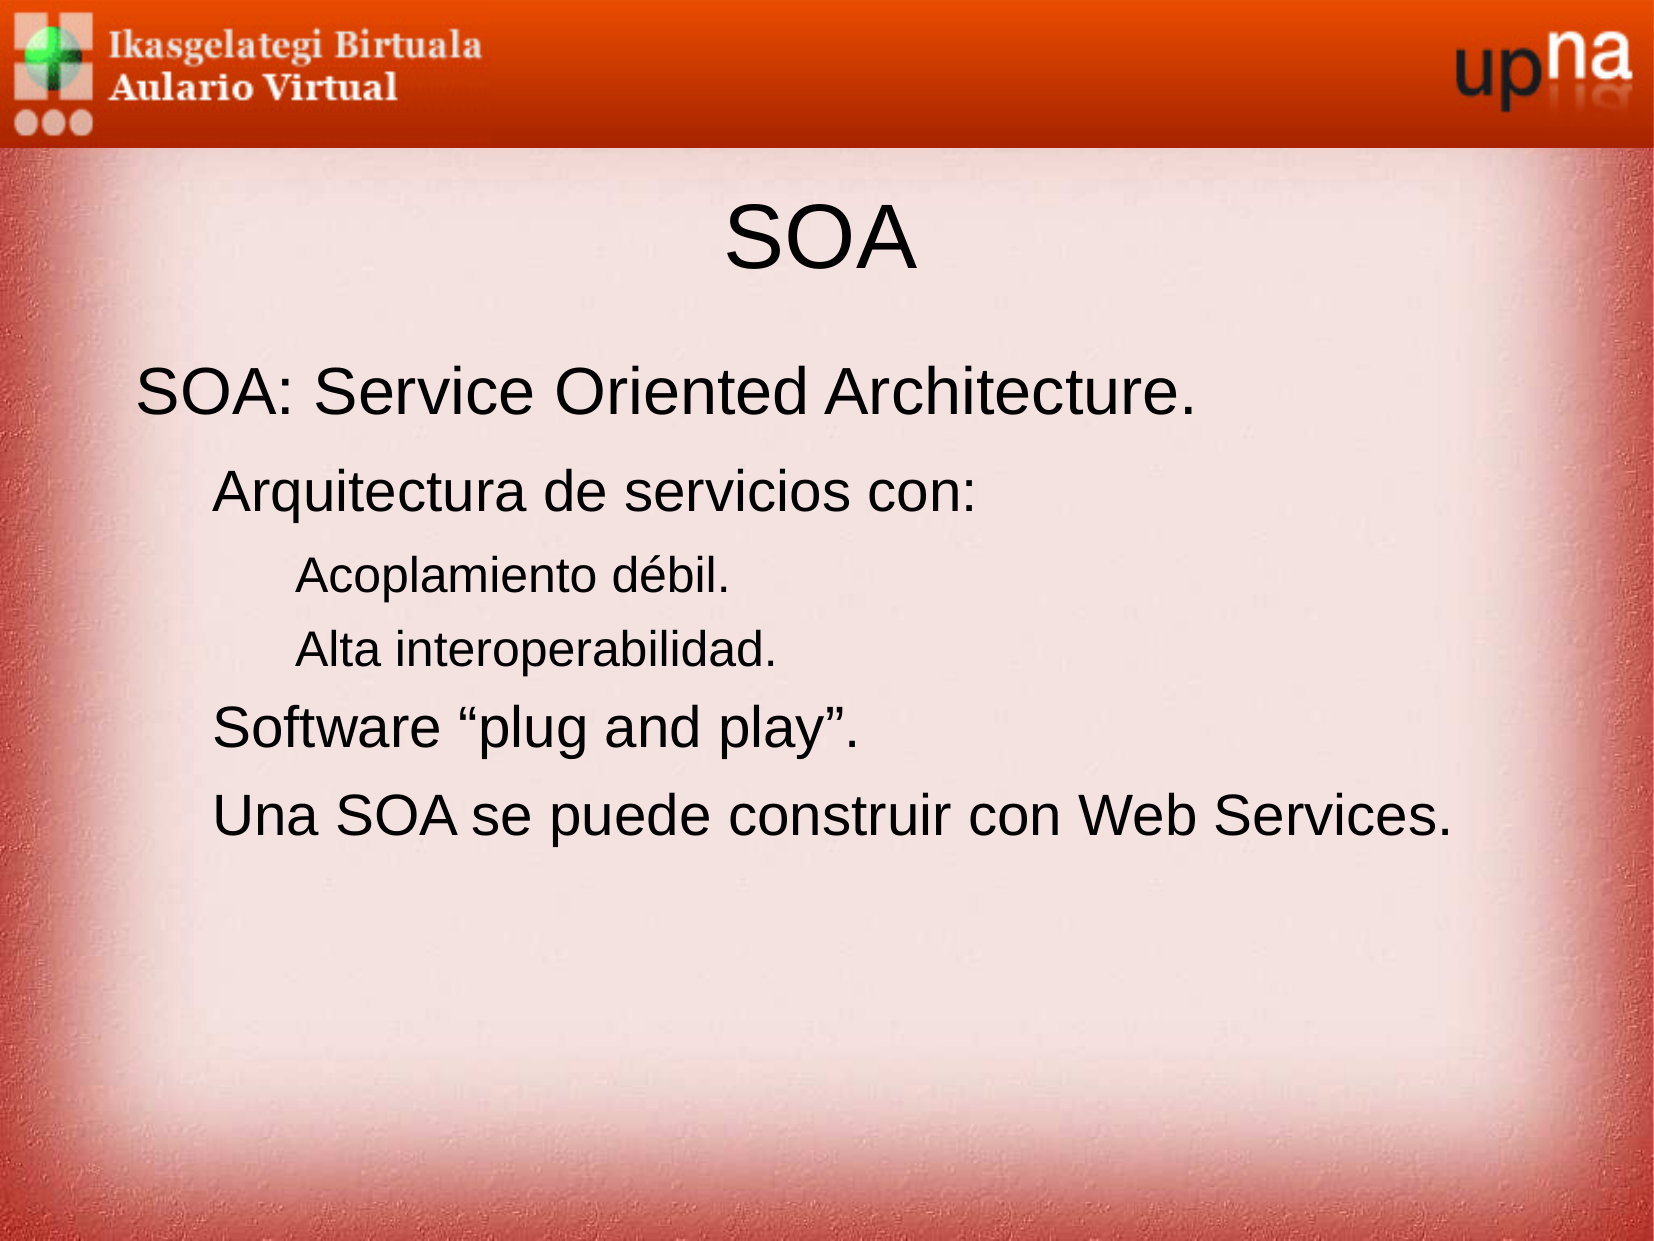

# SOA
SOA: Service Oriented Architecture.
Arquitectura de servicios con:
Acoplamiento débil.
Alta interoperabilidad.
Software “plug and play”.
Una SOA se puede construir con Web Services.